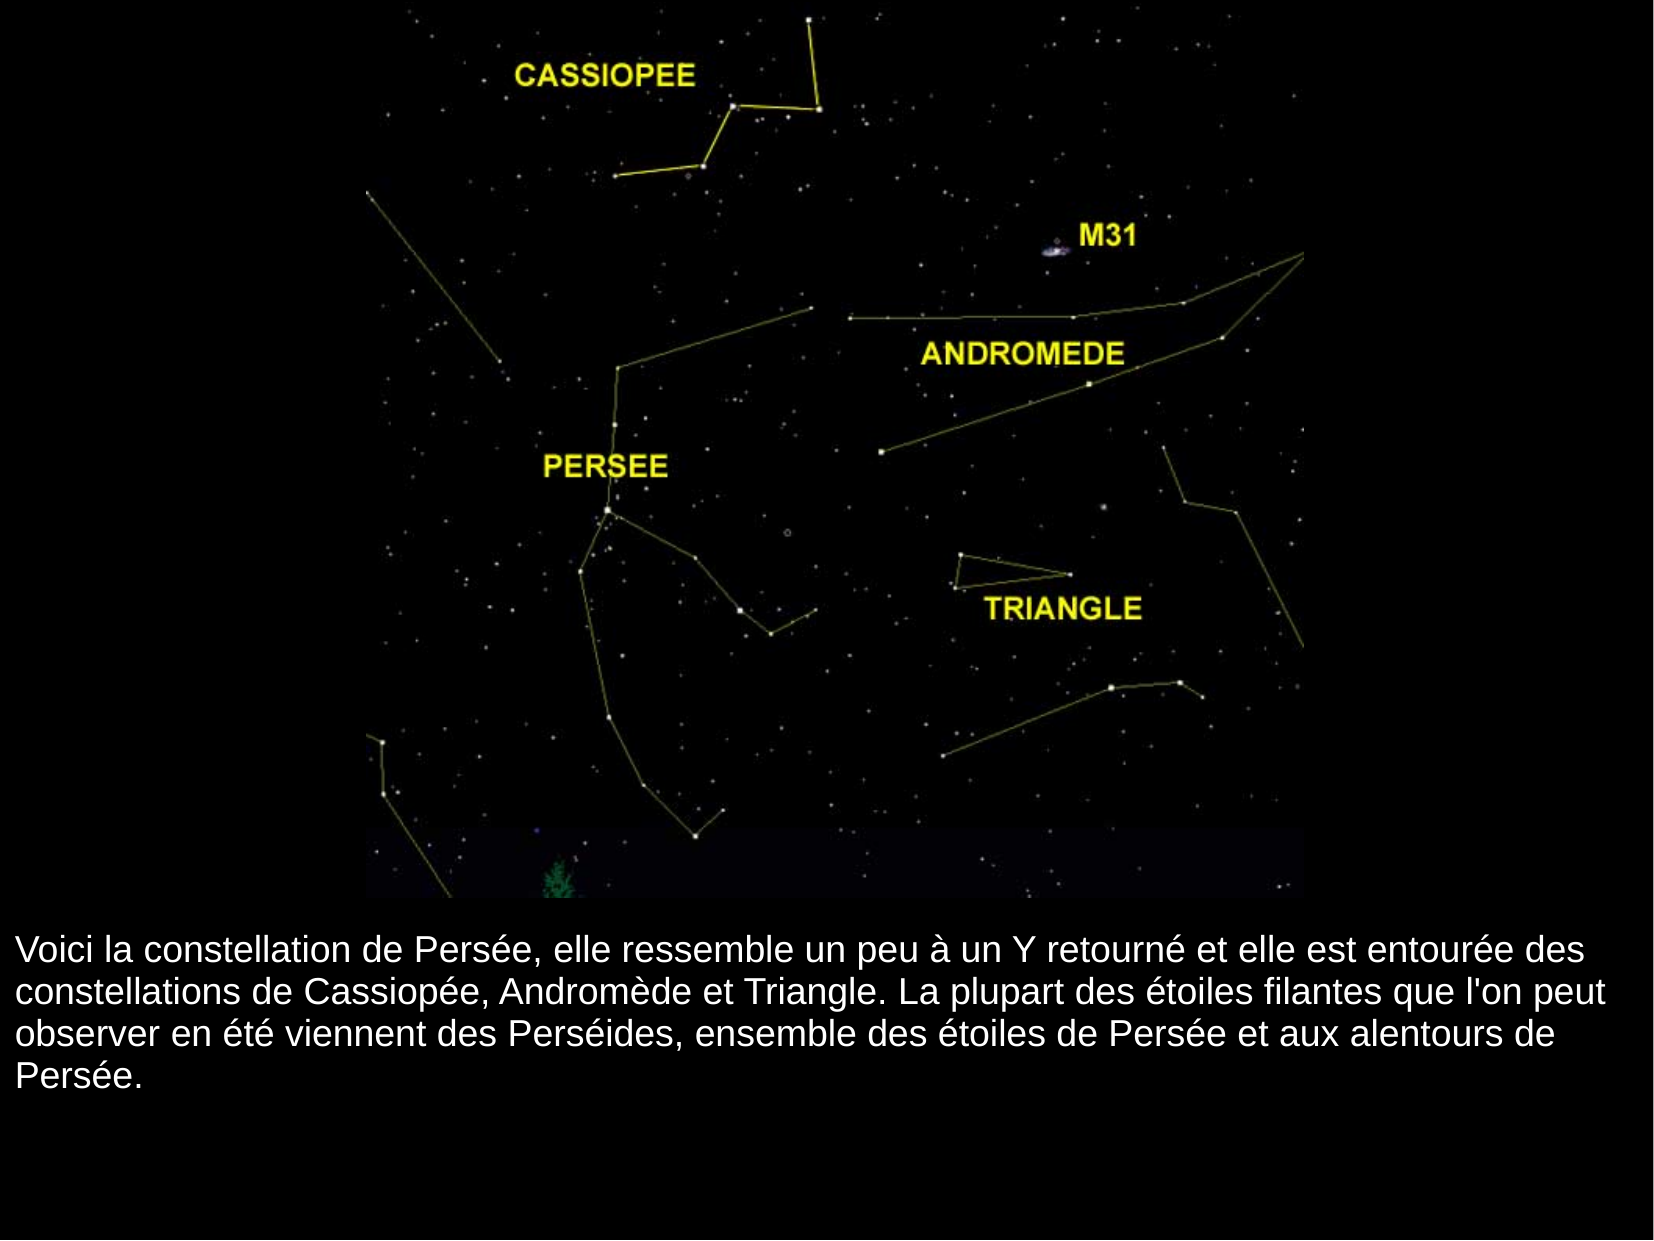

Voici la constellation de Persée, elle ressemble un peu à un Y retourné et elle est entourée des constellations de Cassiopée, Andromède et Triangle. La plupart des étoiles filantes que l'on peut observer en été viennent des Perséides, ensemble des étoiles de Persée et aux alentours de Persée.